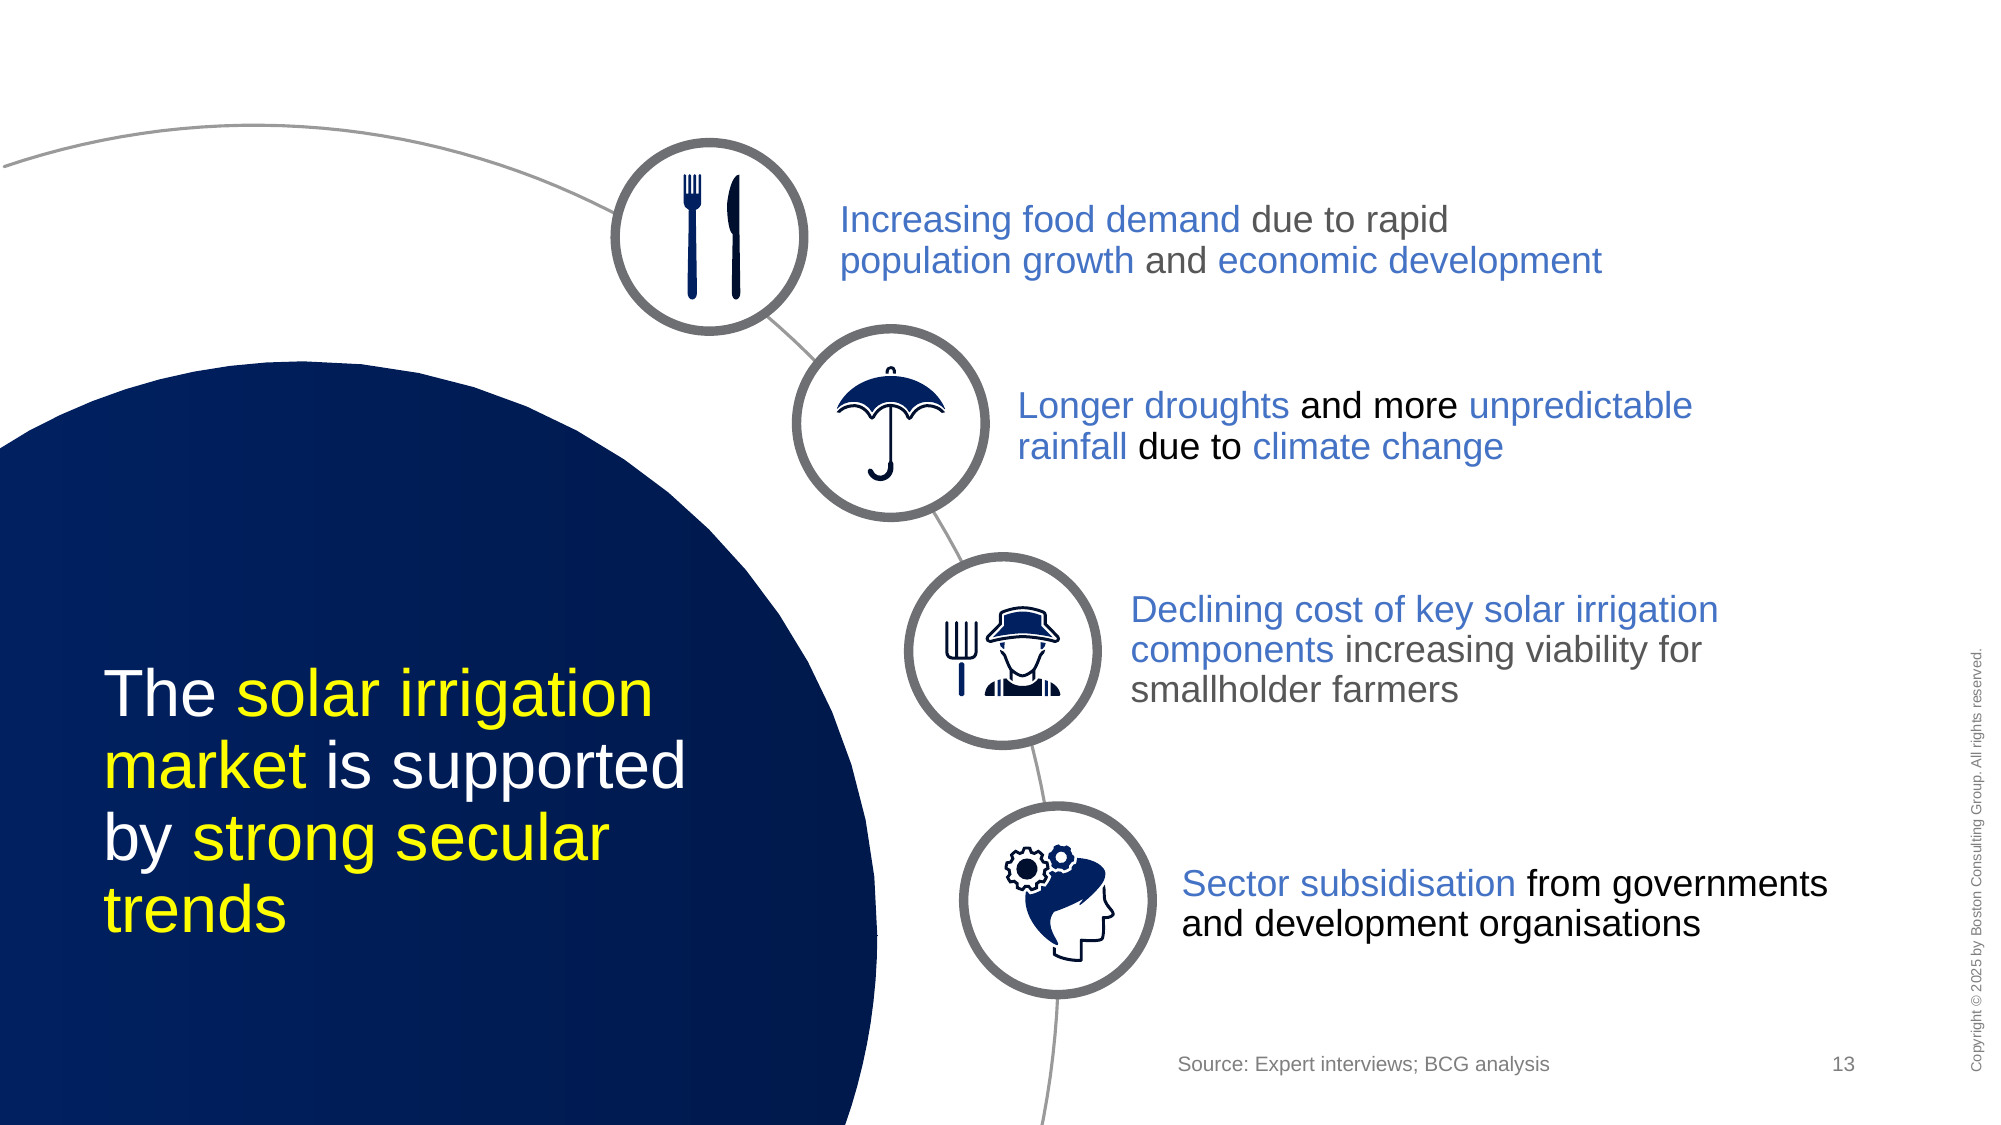

Increasing food demand due to rapid population growth and economic development
Longer droughts and more unpredictable rainfall due to climate change
Declining cost of key solar irrigation components increasing viability for smallholder farmers
The solar irrigation market is supported by strong secular trends
Sector subsidisation from governments and development organisations
Source: Expert interviews; BCG analysis